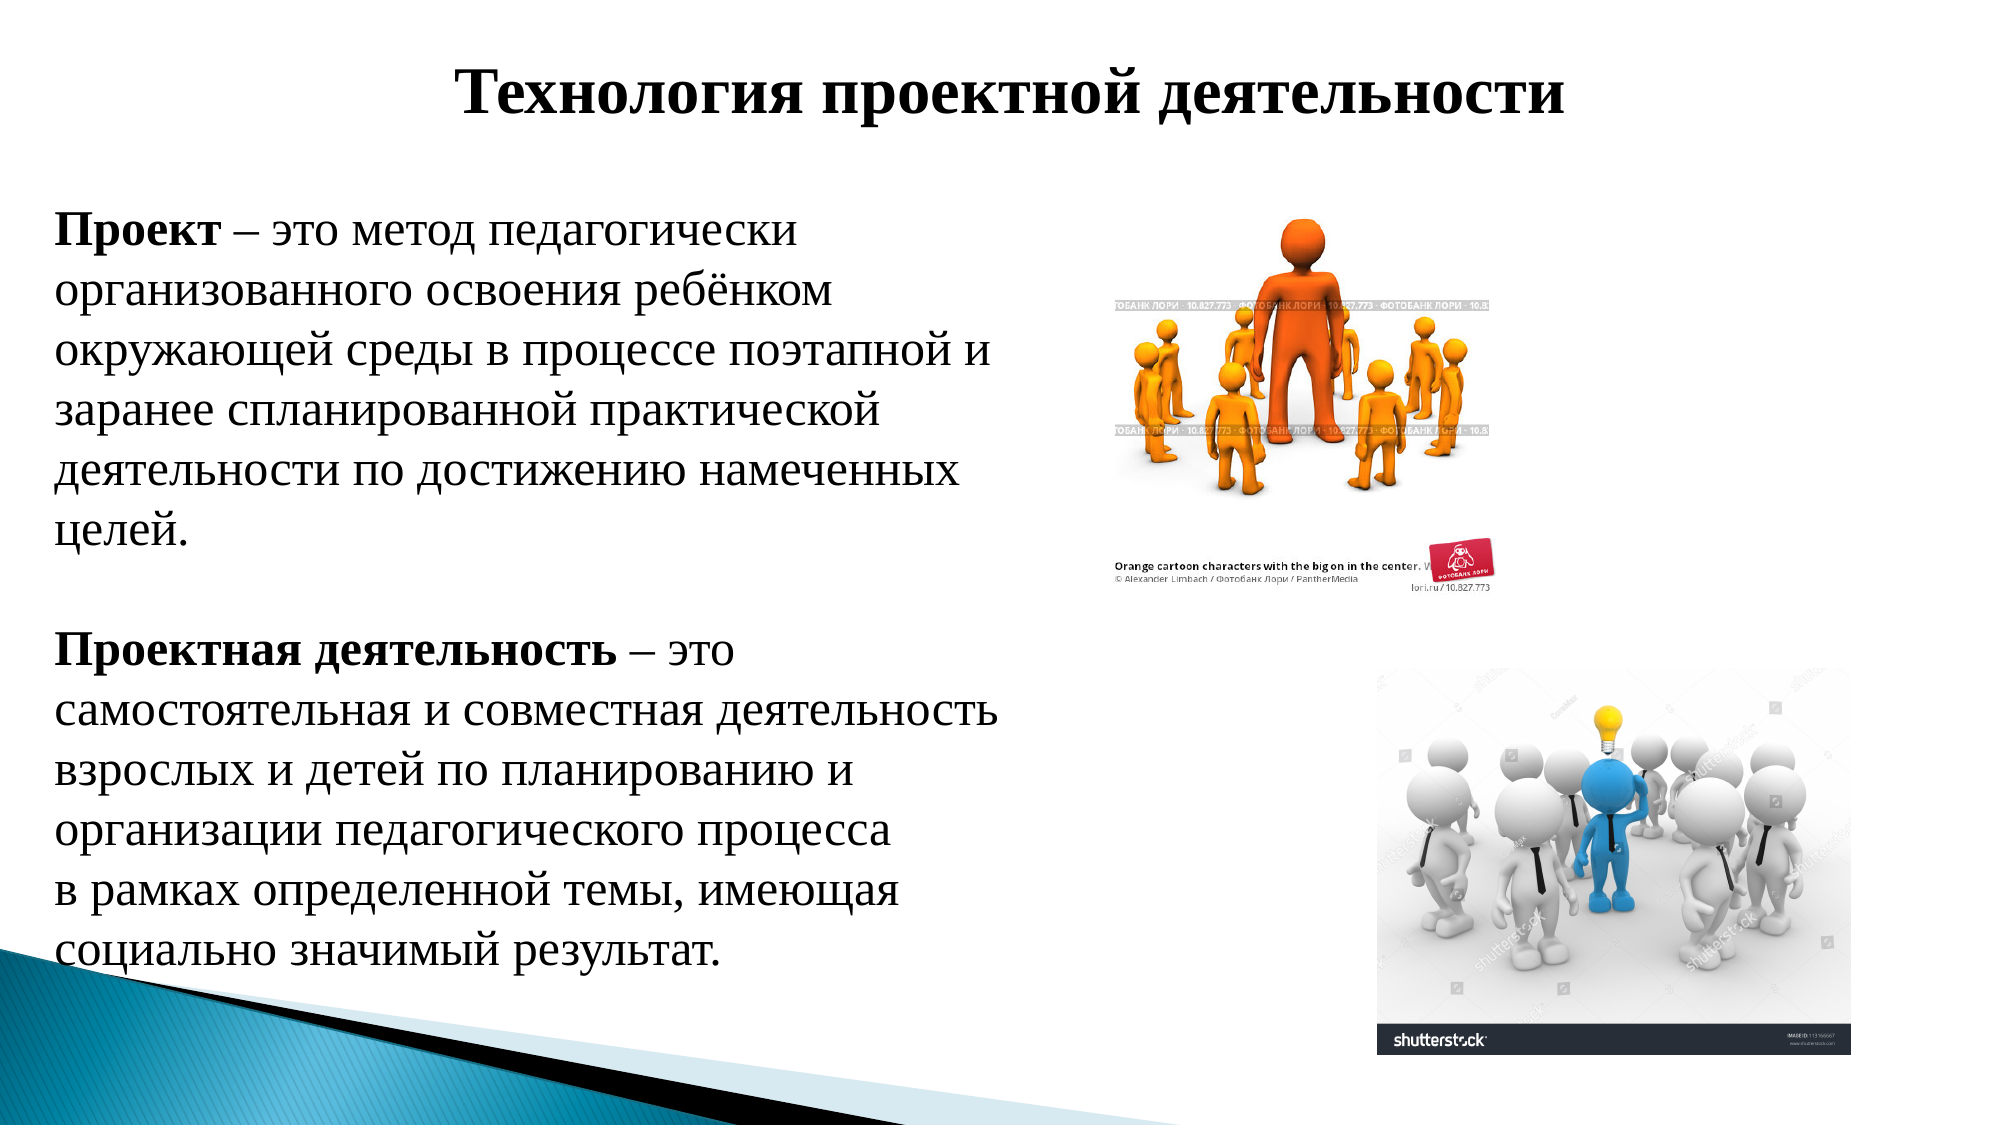

Технология проектной деятельности
Проект – это метод педагогически организованного освоения ребёнком окружающей среды в процессе поэтапной и заранее спланированной практической деятельности по достижению намеченных целей.
Проектная деятельность – это самостоятельная и совместная деятельность
взрослых и детей по планированию и организации педагогического процесса
в рамках определенной темы, имеющая социально значимый результат.